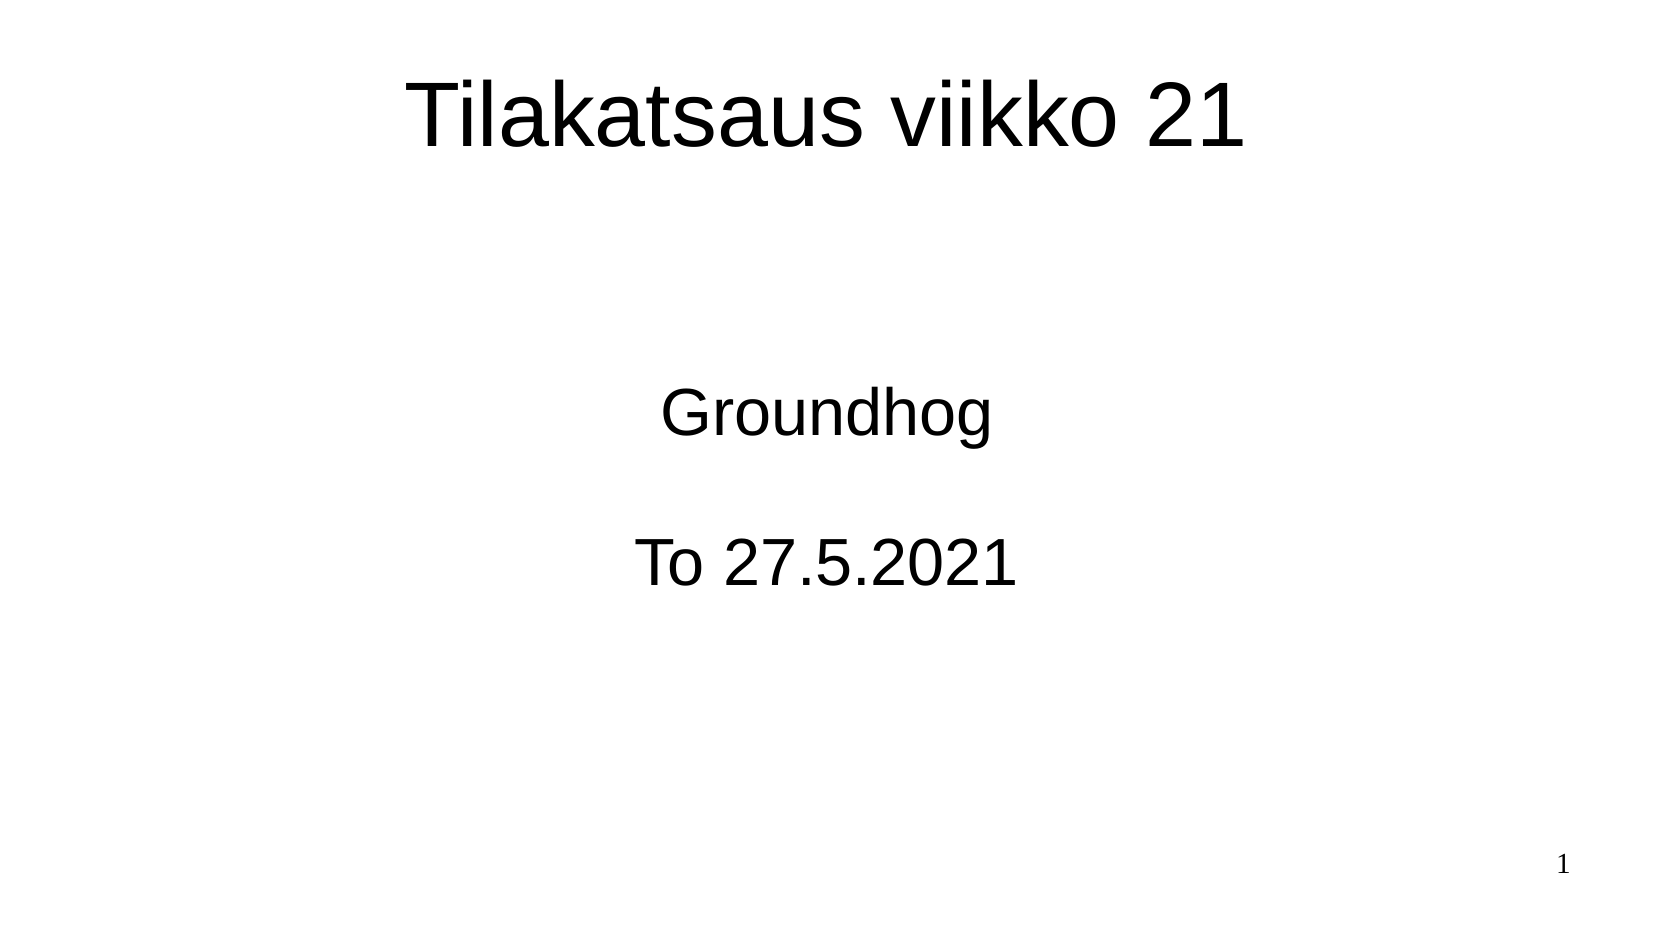

# Tilakatsaus viikko 21
Groundhog
To 27.5.2021
1